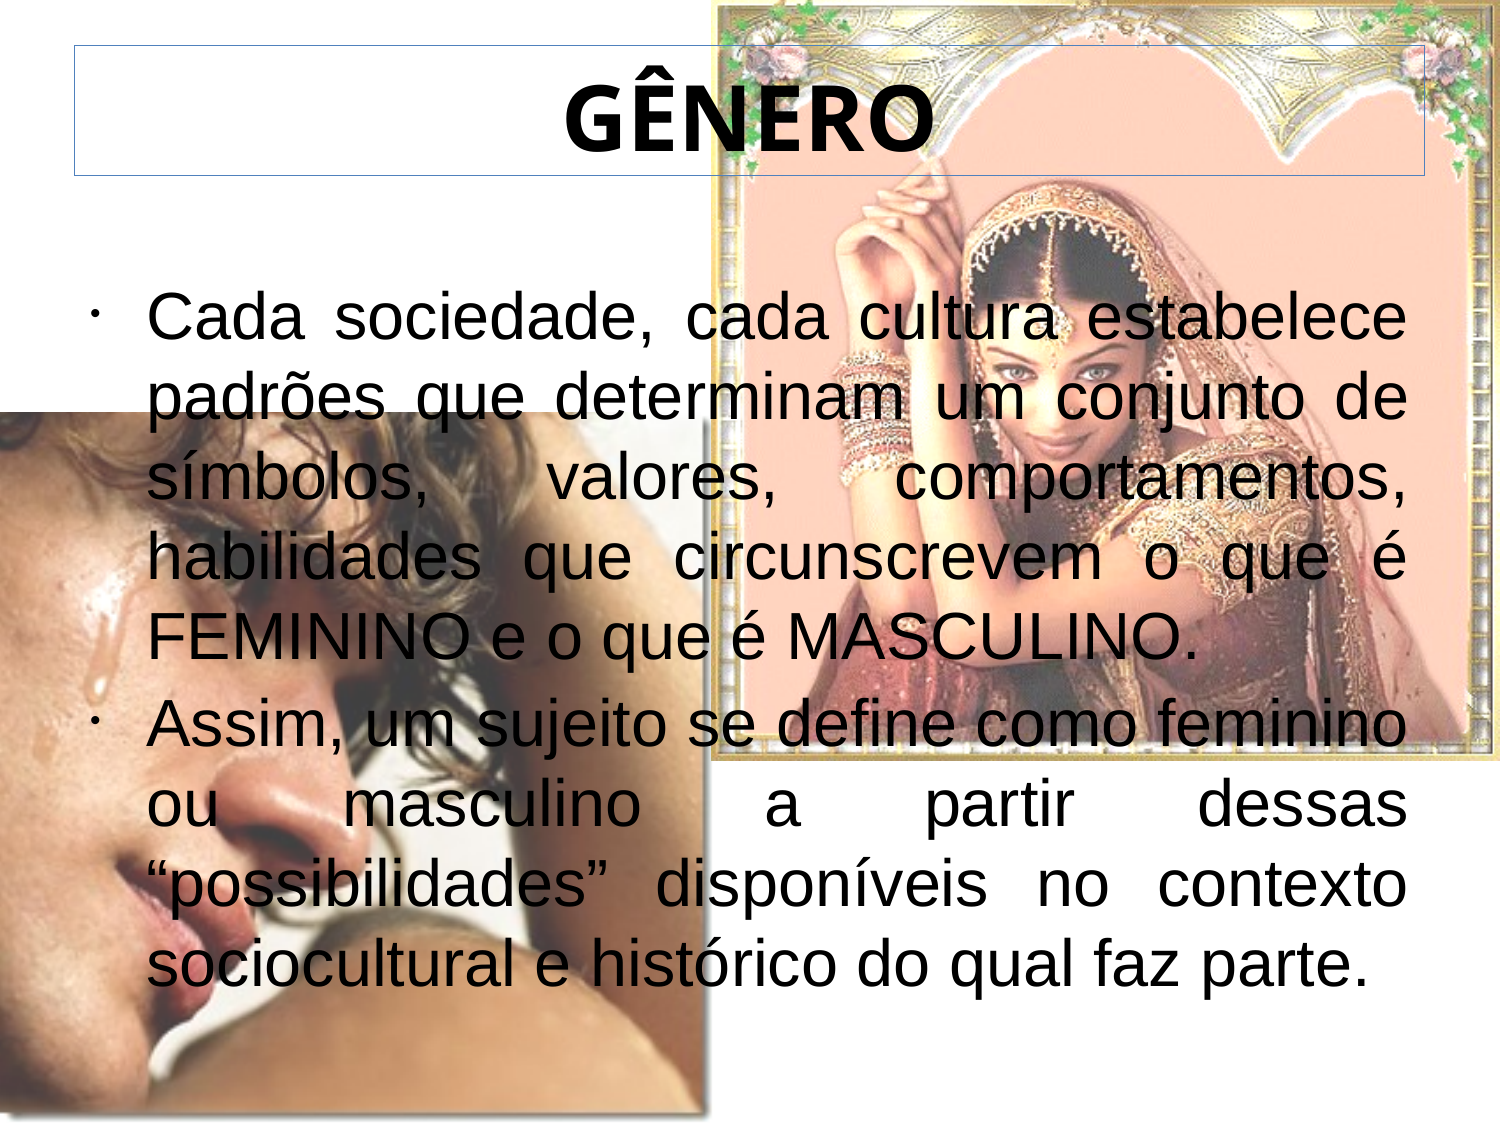

GÊNERO
Cada sociedade, cada cultura estabelece padrões que determinam um conjunto de símbolos, valores, comportamentos, habilidades que circunscrevem o que é FEMININO e o que é MASCULINO.
Assim, um sujeito se define como feminino ou masculino a partir dessas “possibilidades” disponíveis no contexto sociocultural e histórico do qual faz parte.